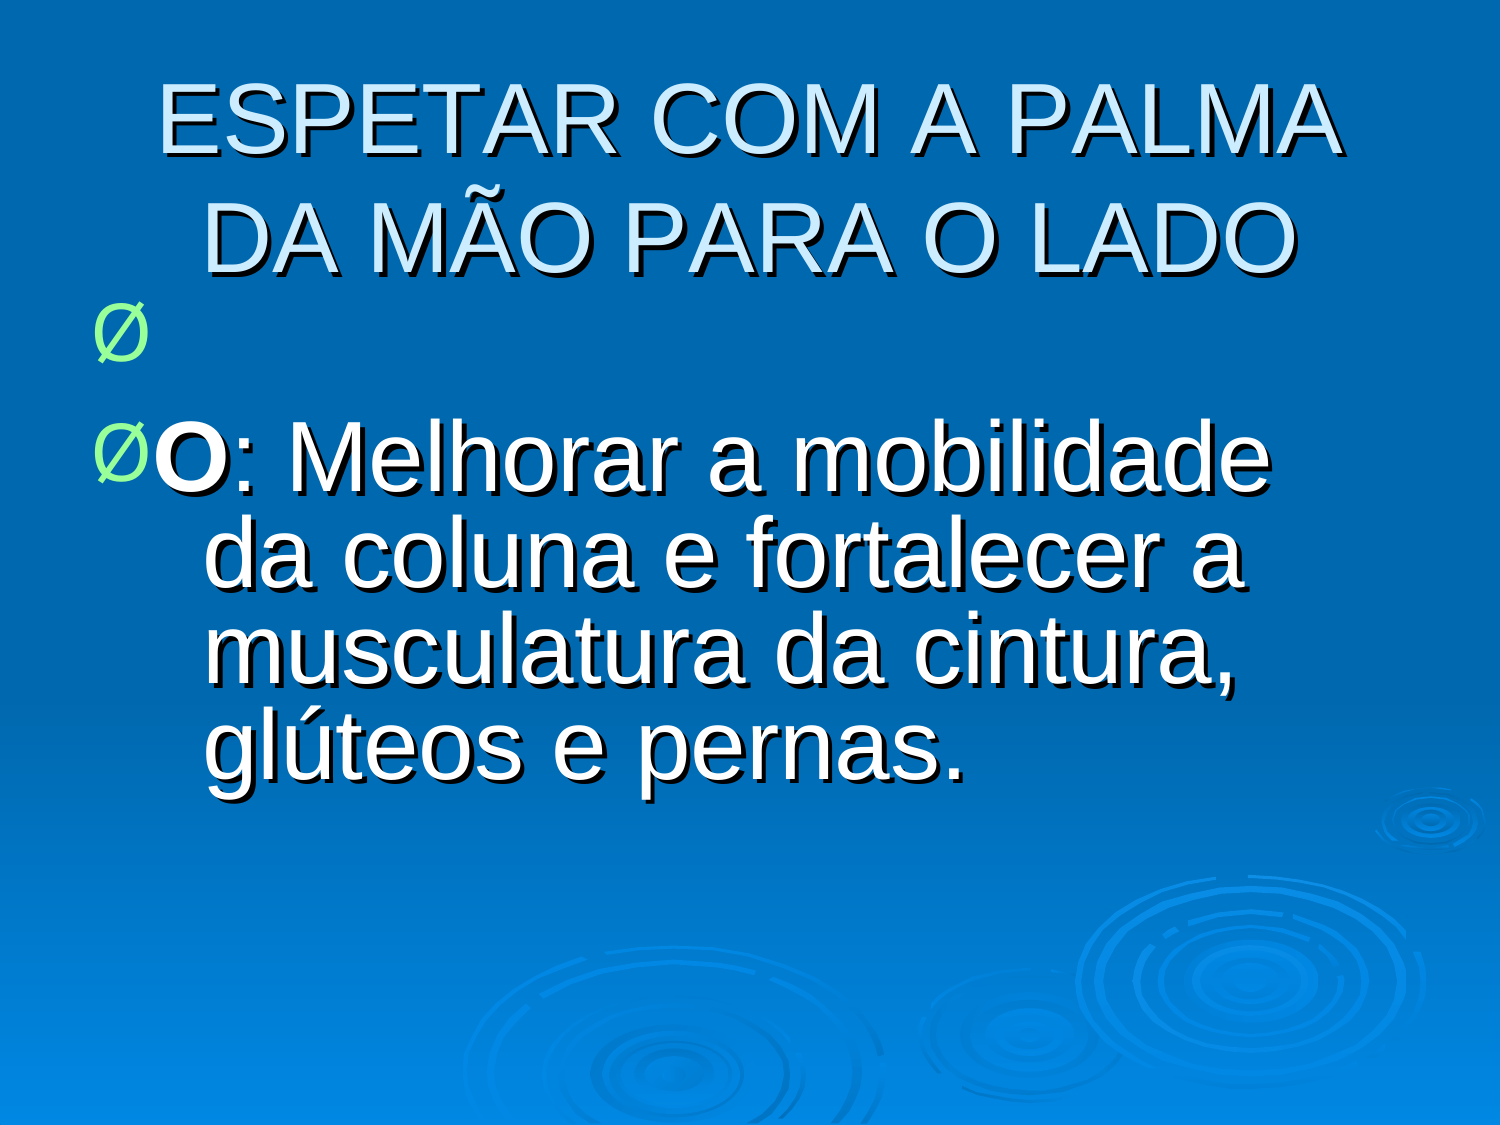

# ESPETAR COM A PALMA DA MÃO PARA O LADO
O: Melhorar a mobilidade da coluna e fortalecer a musculatura da cintura, glúteos e pernas.